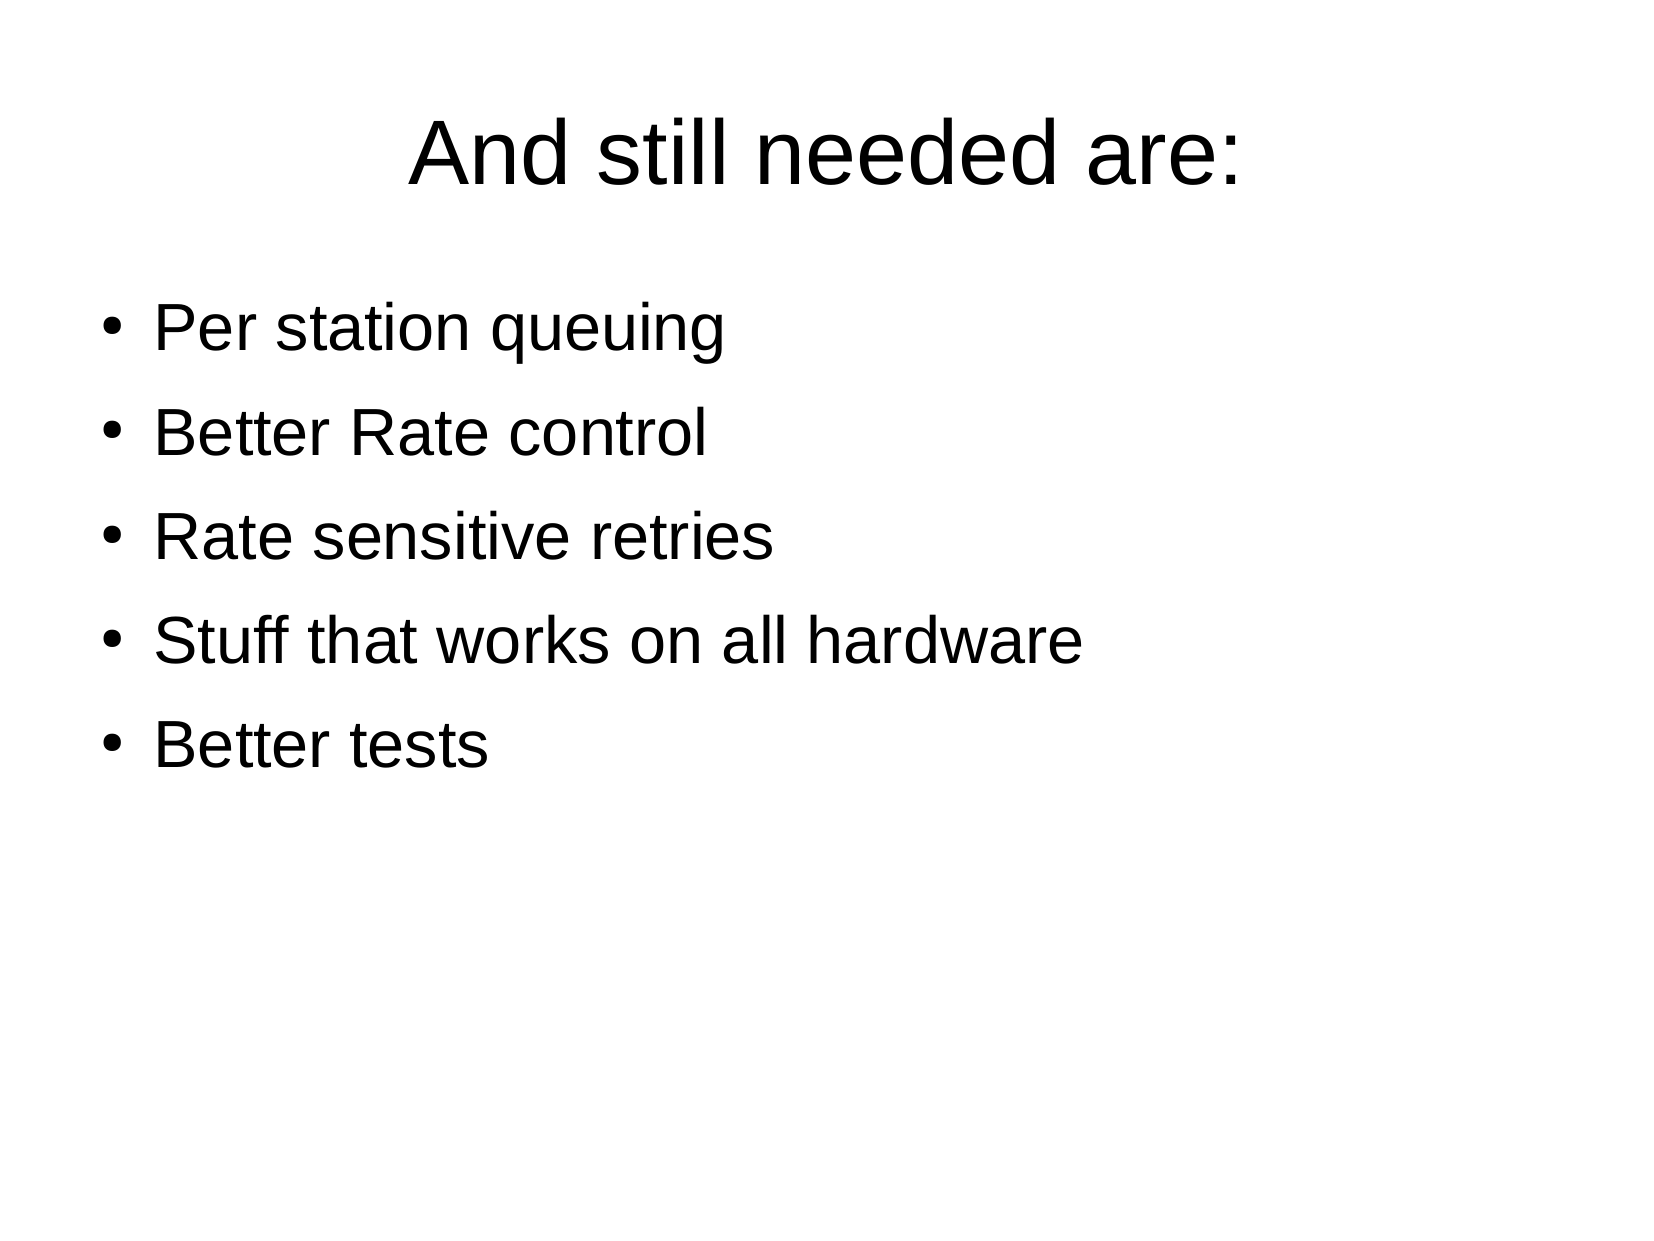

# And still needed are:
Per station queuing
Better Rate control
Rate sensitive retries
Stuff that works on all hardware
Better tests